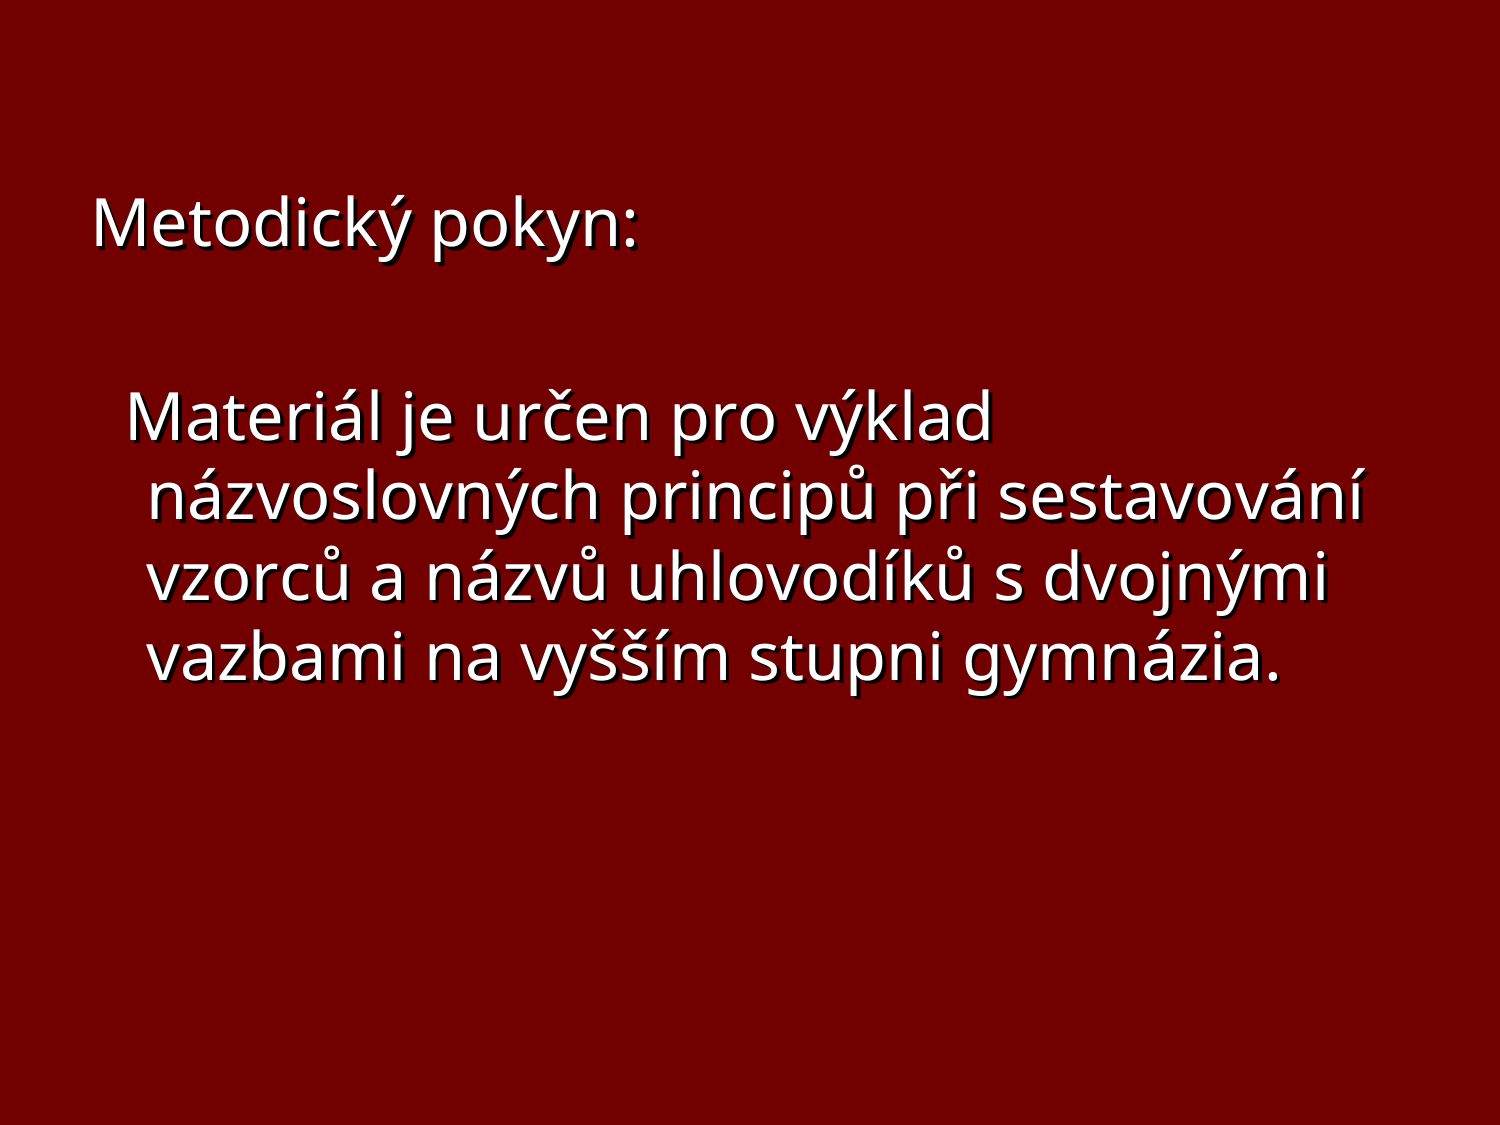

# Metodický pokyn:
 Materiál je určen pro výklad názvoslovných principů při sestavování vzorců a názvů uhlovodíků s dvojnými vazbami na vyšším stupni gymnázia.